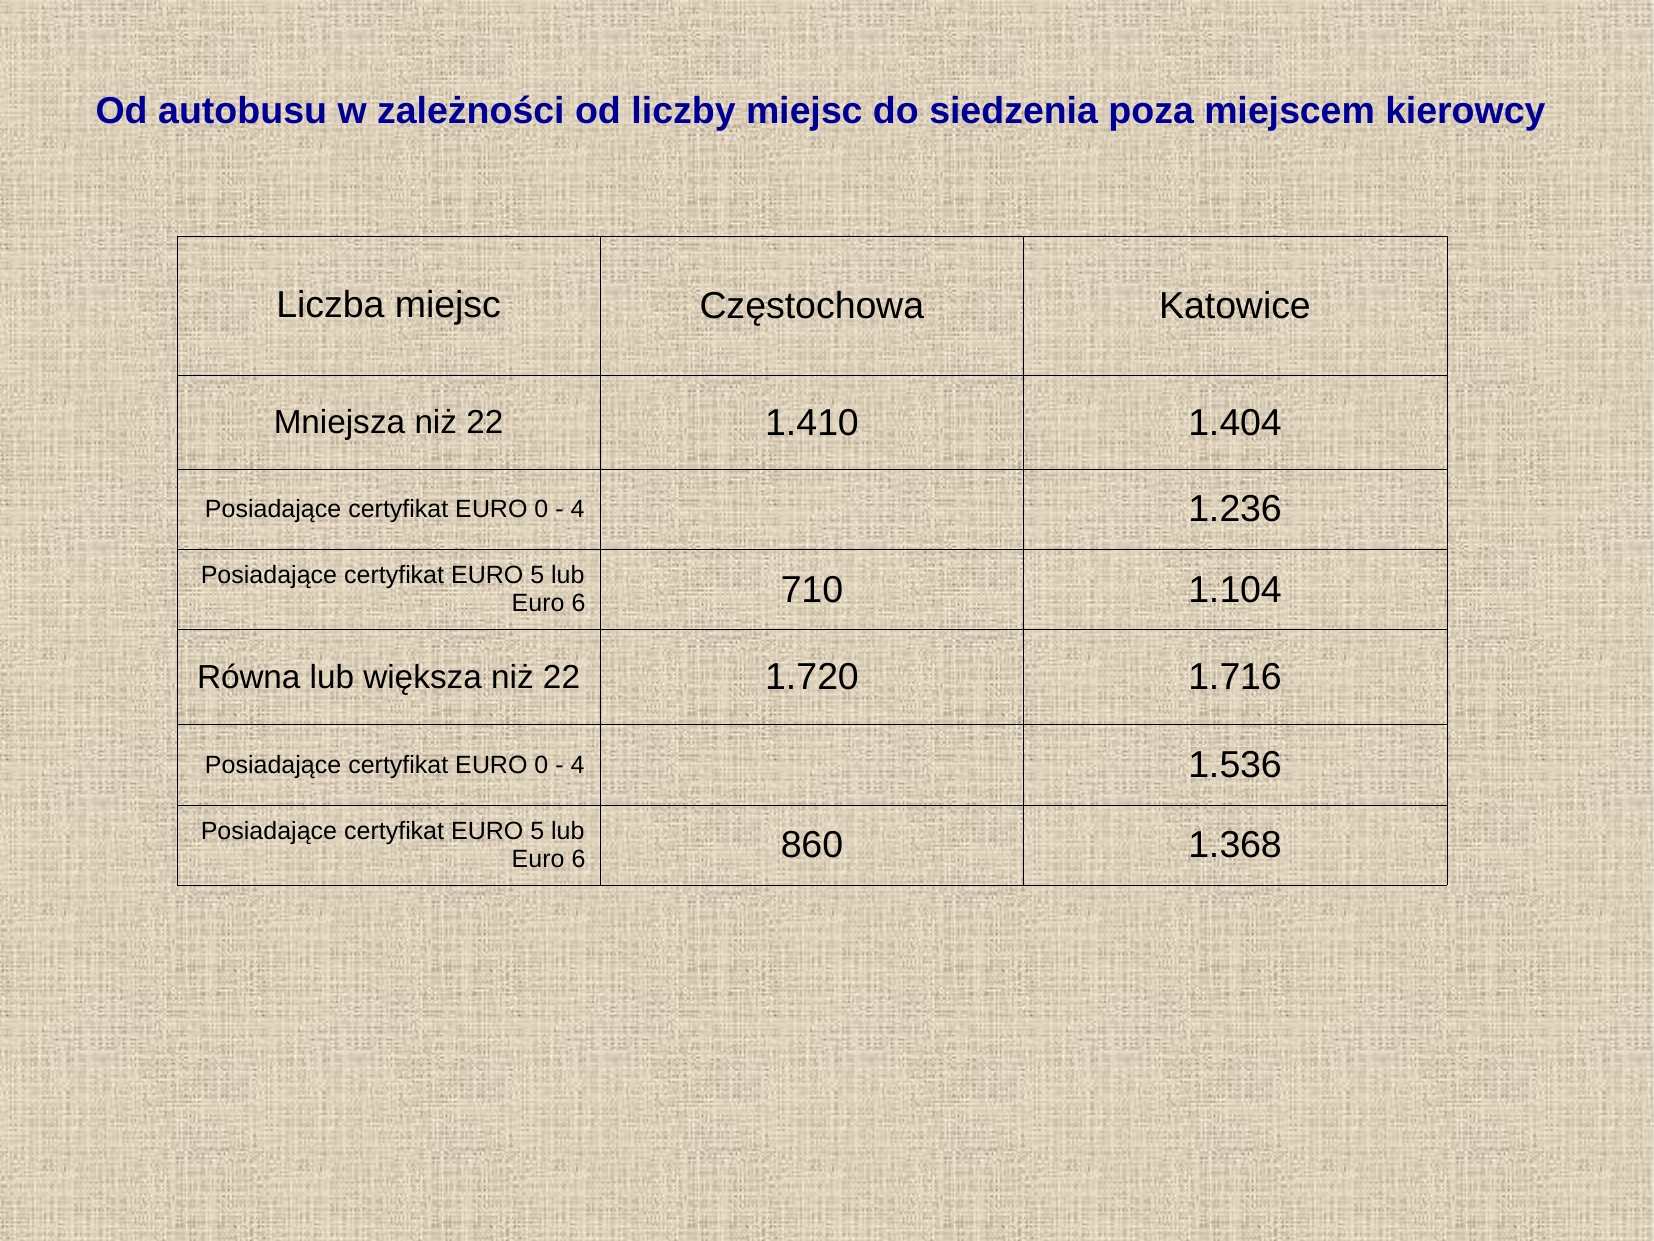

Od autobusu w zależności od liczby miejsc do siedzenia poza miejscem kierowcy
| Liczba miejsc | Częstochowa | Katowice |
| --- | --- | --- |
| Mniejsza niż 22 | 1.410 | 1.404 |
| Posiadające certyfikat EURO 0 - 4 | | 1.236 |
| Posiadające certyfikat EURO 5 lub Euro 6 | 710 | 1.104 |
| Równa lub większa niż 22 | 1.720 | 1.716 |
| Posiadające certyfikat EURO 0 - 4 | | 1.536 |
| Posiadające certyfikat EURO 5 lub Euro 6 | 860 | 1.368 |